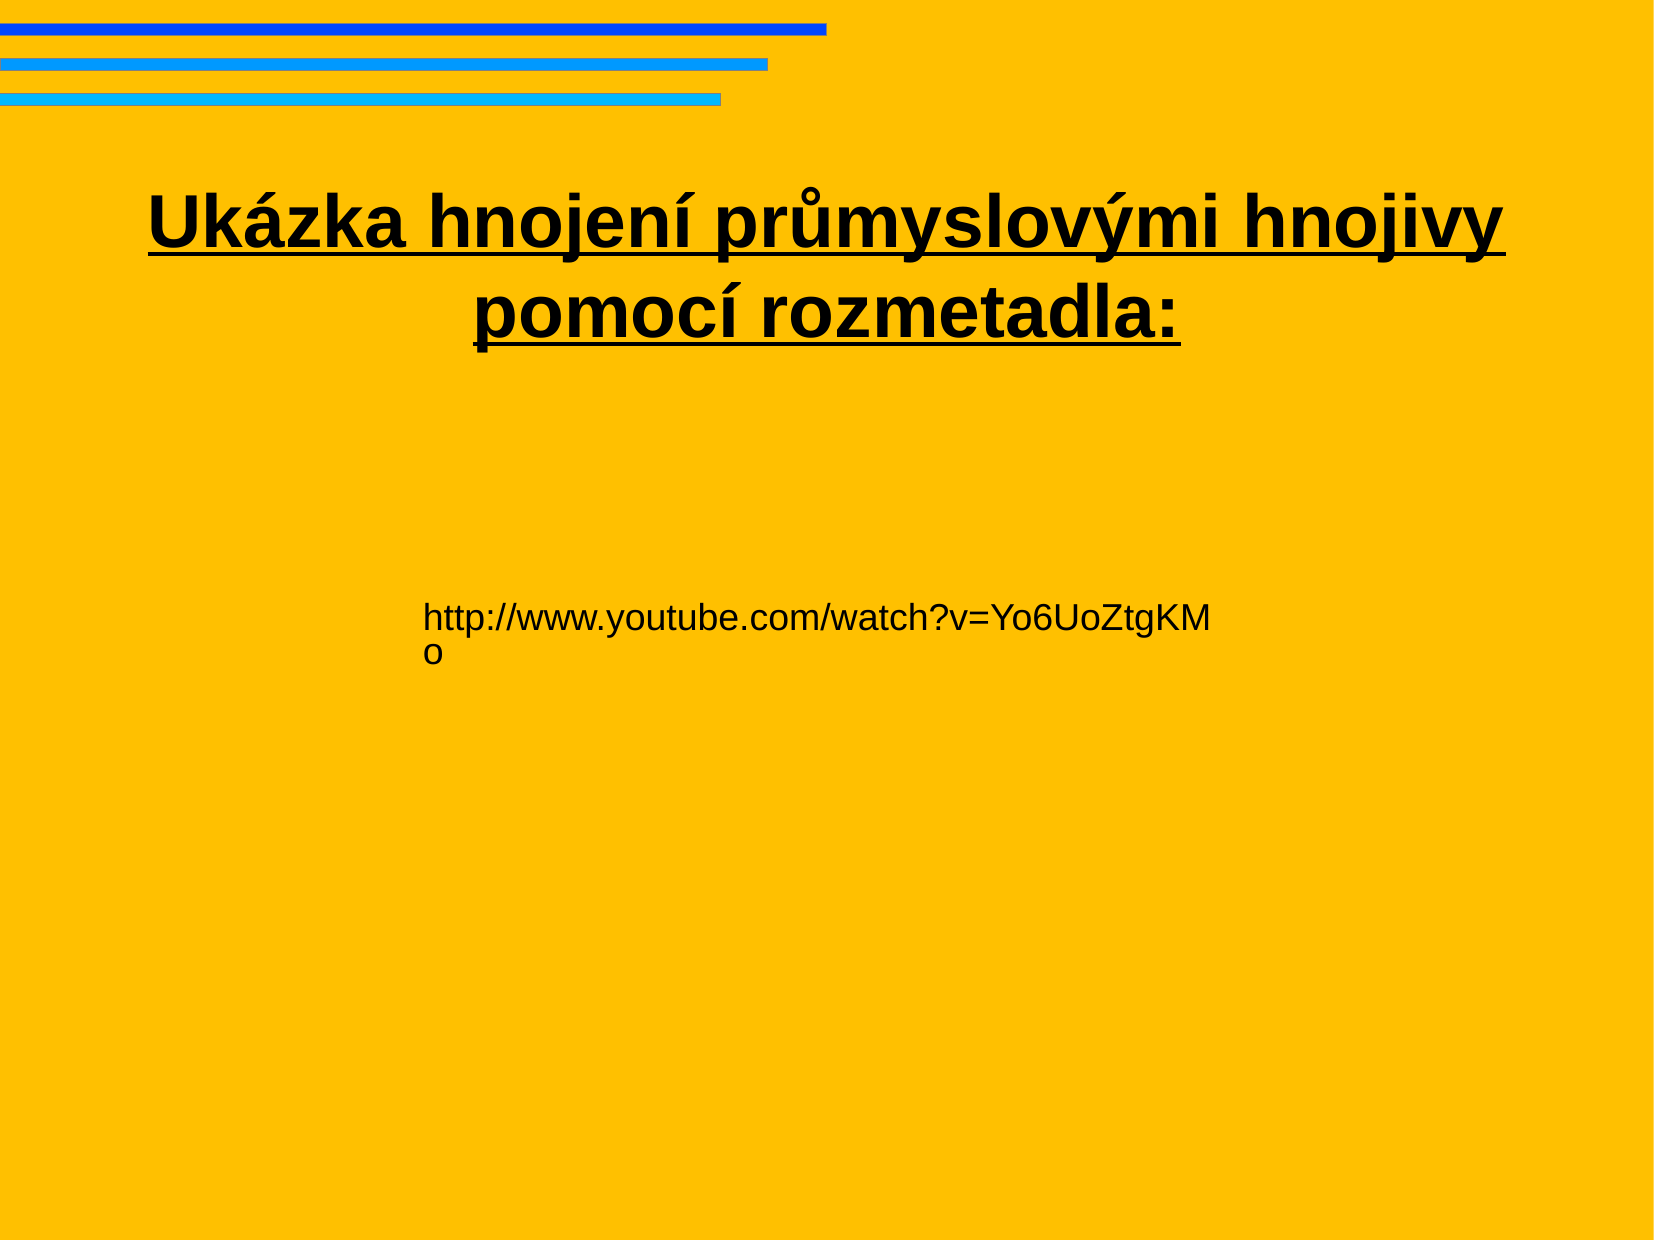

# Ukázka hnojení průmyslovými hnojivy pomocí rozmetadla:
http://www.youtube.com/watch?v=Yo6UoZtgKMo